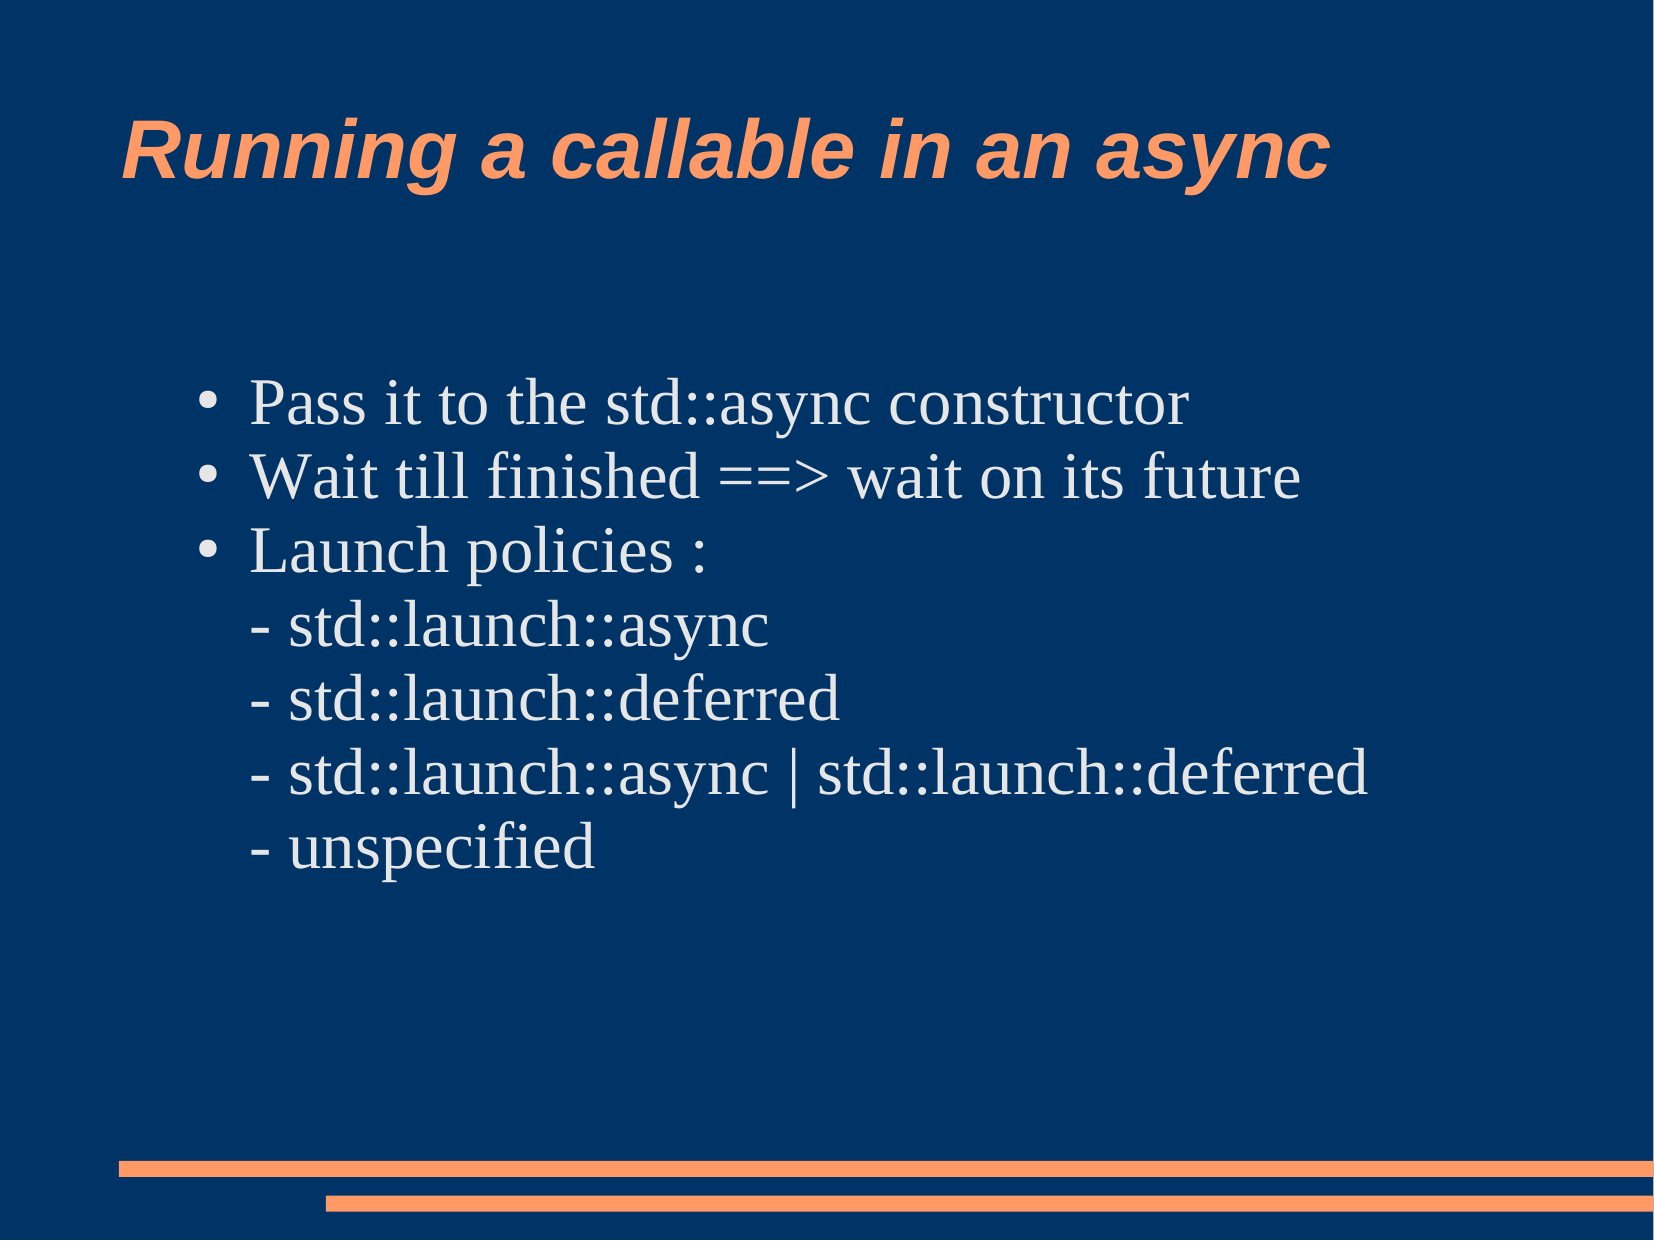

# Running a callable in an async
Pass it to the std::async constructor
Wait till finished ==> wait on its future
Launch policies :
- std::launch::async
- std::launch::deferred
- std::launch::async | std::launch::deferred
- unspecified